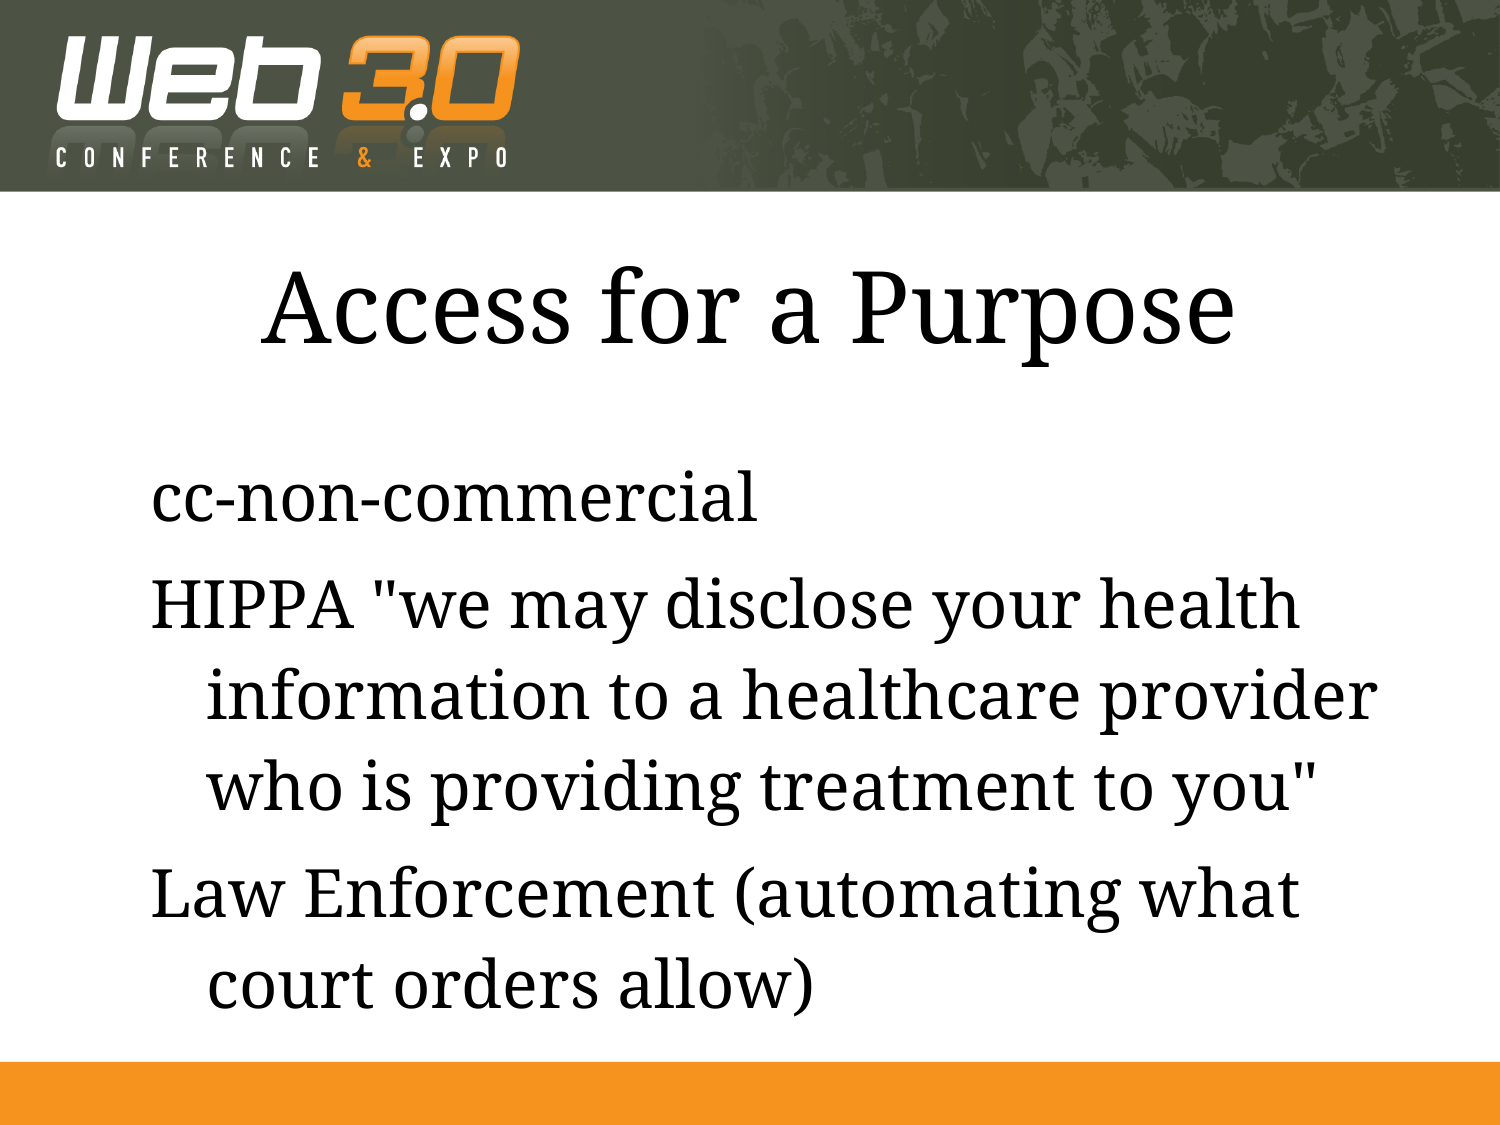

# Access for a Purpose
cc-non-commercial
HIPPA "we may disclose your health information to a healthcare provider who is providing treatment to you"
Law Enforcement (automating what court orders allow)